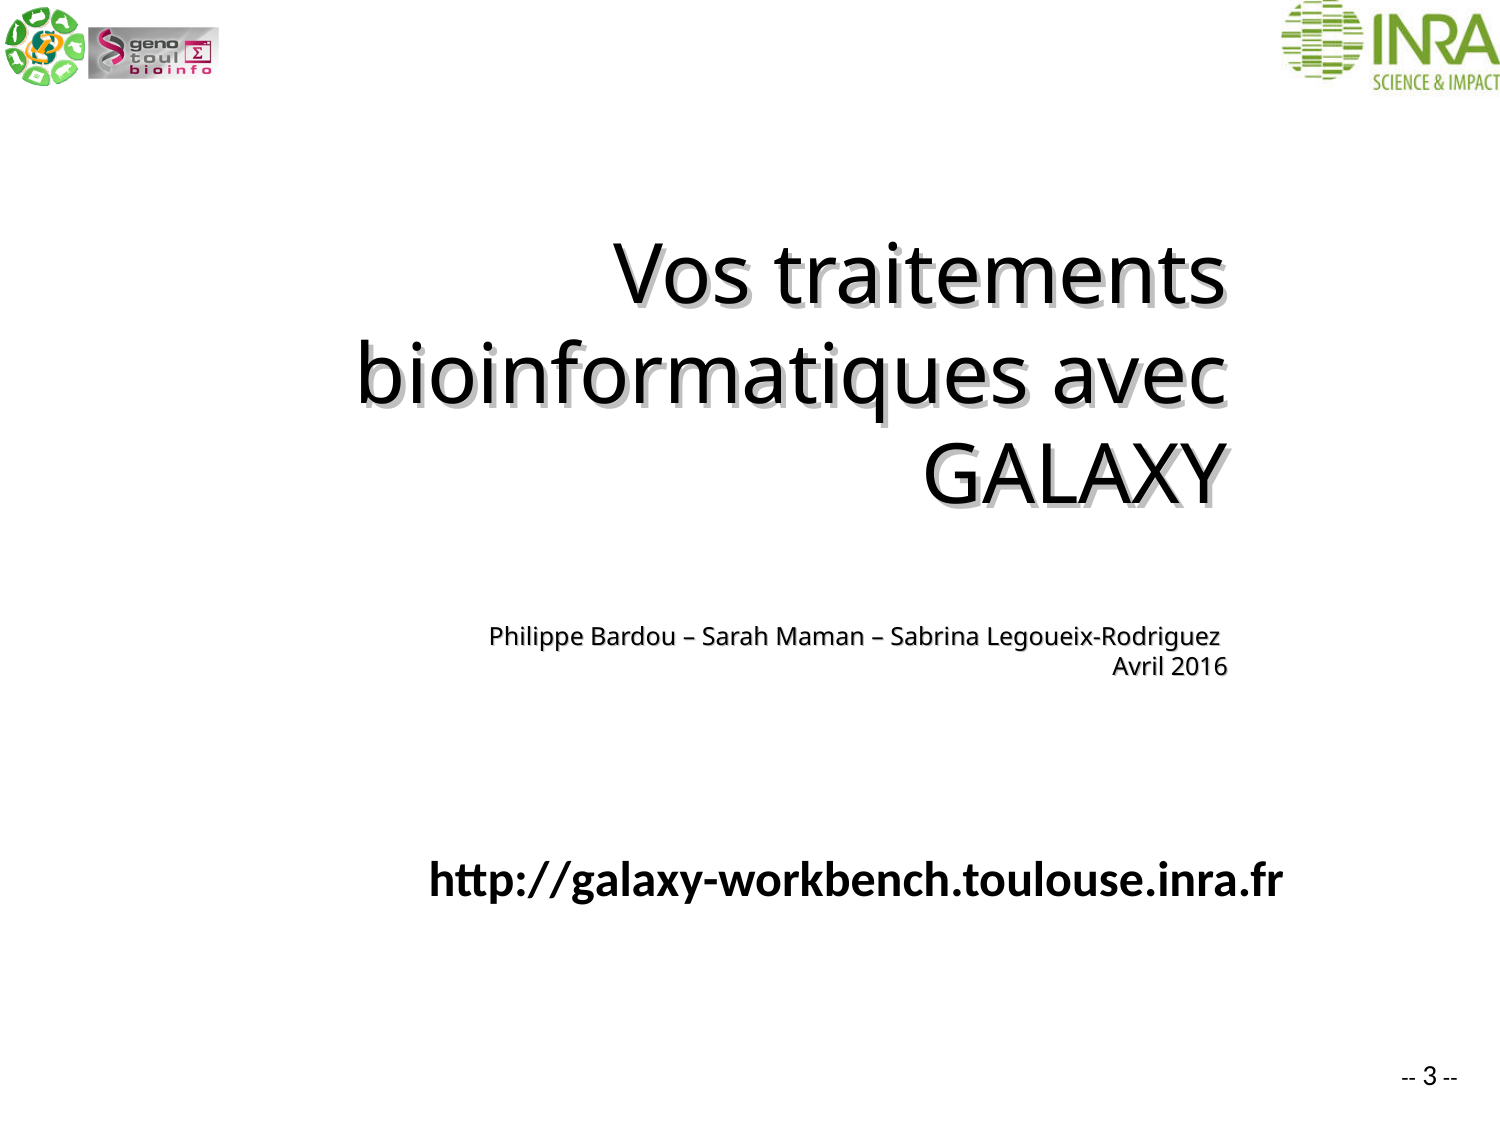

# Vos traitements bioinformatiques avec GALAXY Philippe Bardou – Sarah Maman – Sabrina Legoueix-Rodriguez Avril 2016
http://galaxy-workbench.toulouse.inra.fr